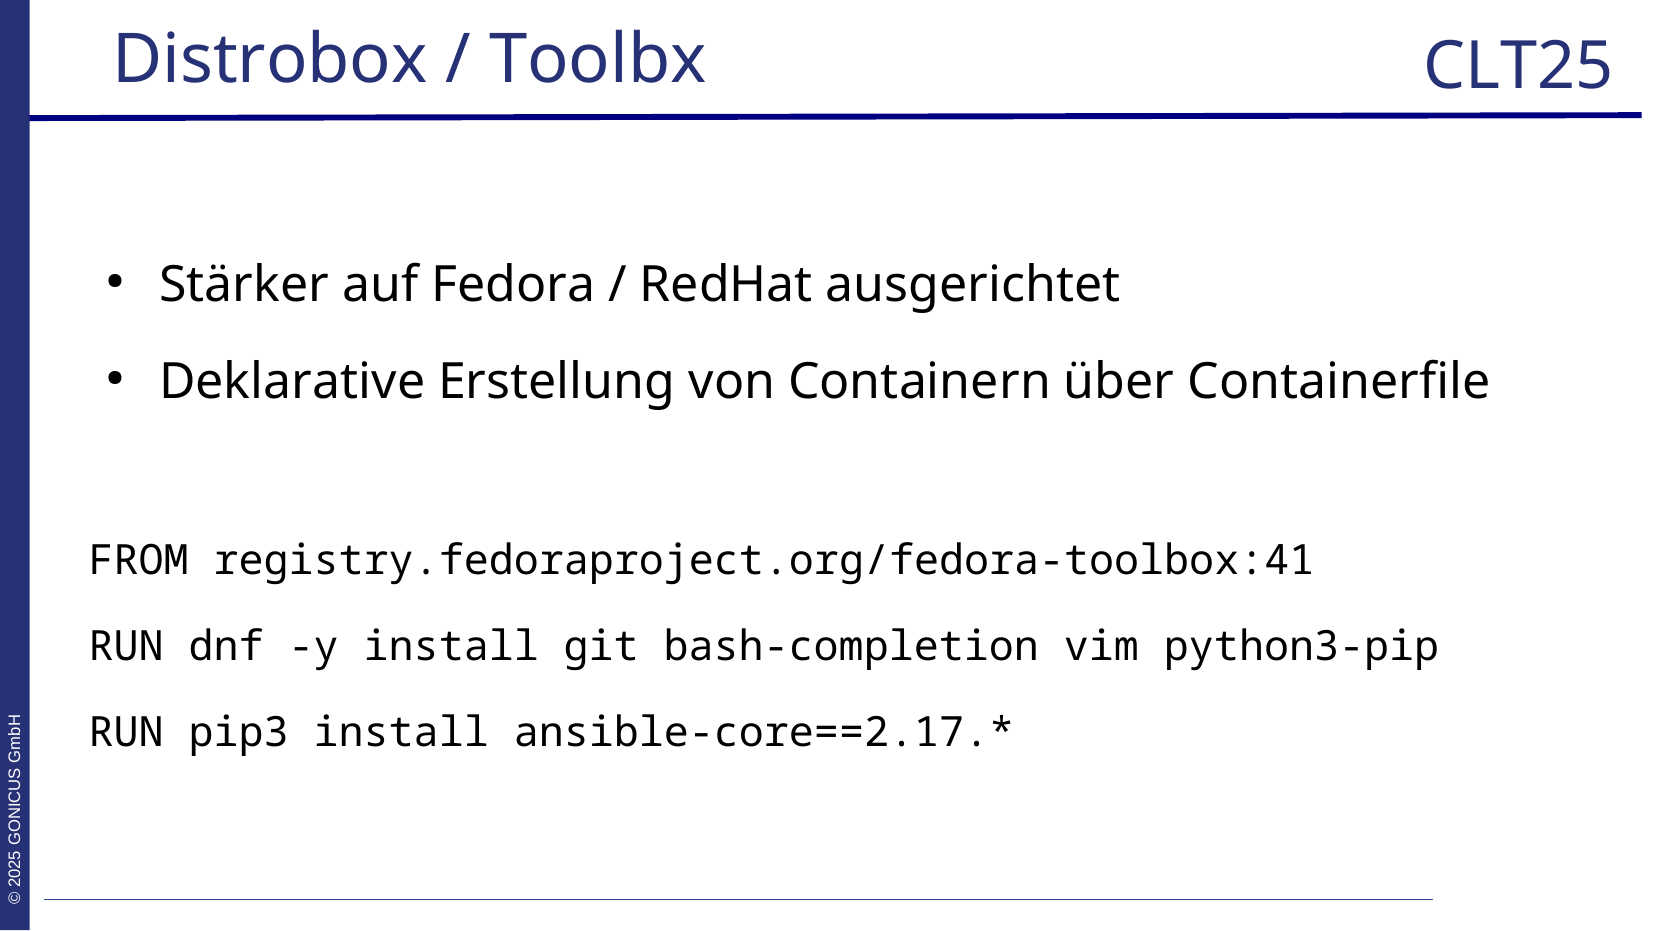

# Distrobox / Toolbx
Stärker auf Fedora / RedHat ausgerichtet
Deklarative Erstellung von Containern über Containerfile
FROM registry.fedoraproject.org/fedora-toolbox:41
RUN dnf -y install git bash-completion vim python3-pip
RUN pip3 install ansible-core==2.17.*